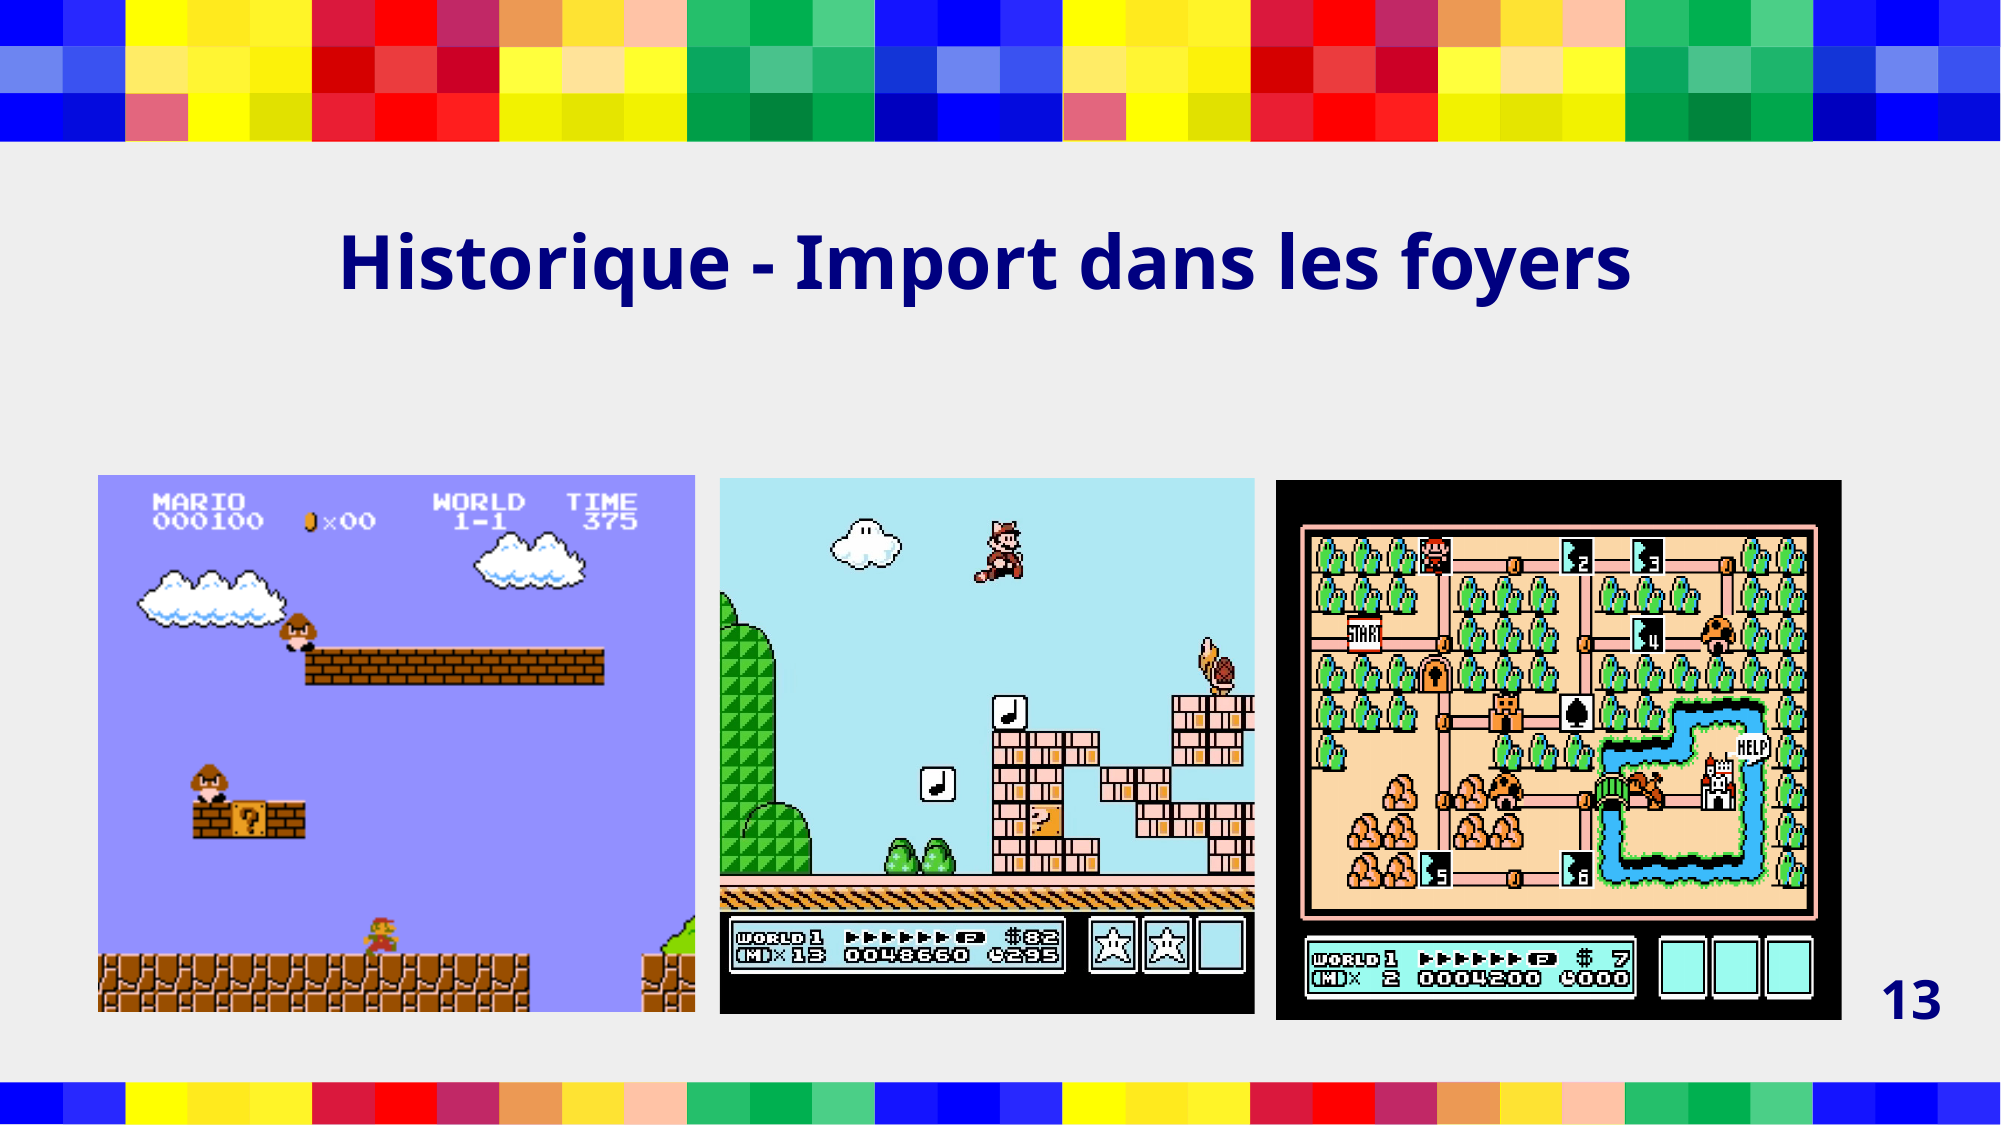

Historique - Import dans les foyers
# - Super Mario Bros. (1985) VS Super Mario Bros. 3 (1988)
13